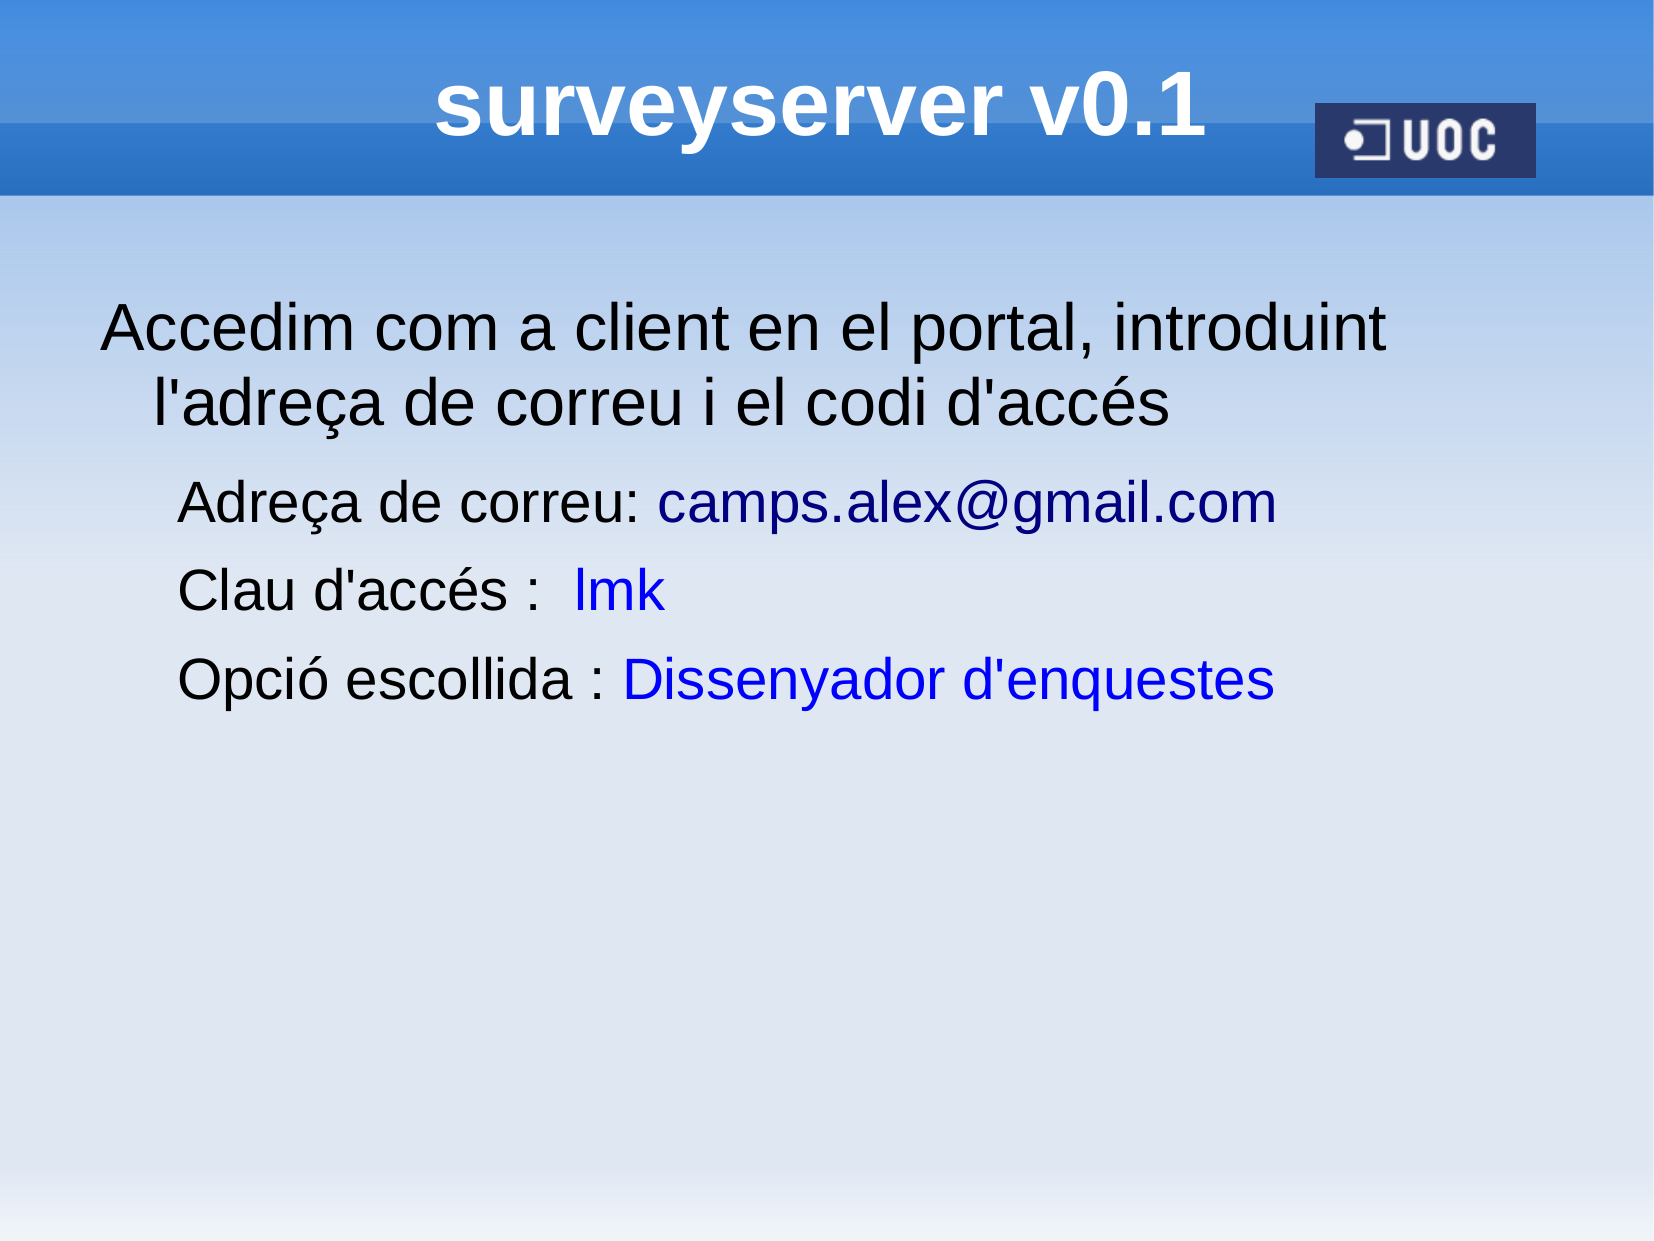

# surveyserver v0.1
Accedim com a client en el portal, introduint l'adreça de correu i el codi d'accés
Adreça de correu: camps.alex@gmail.com
Clau d'accés : lmk
Opció escollida : Dissenyador d'enquestes